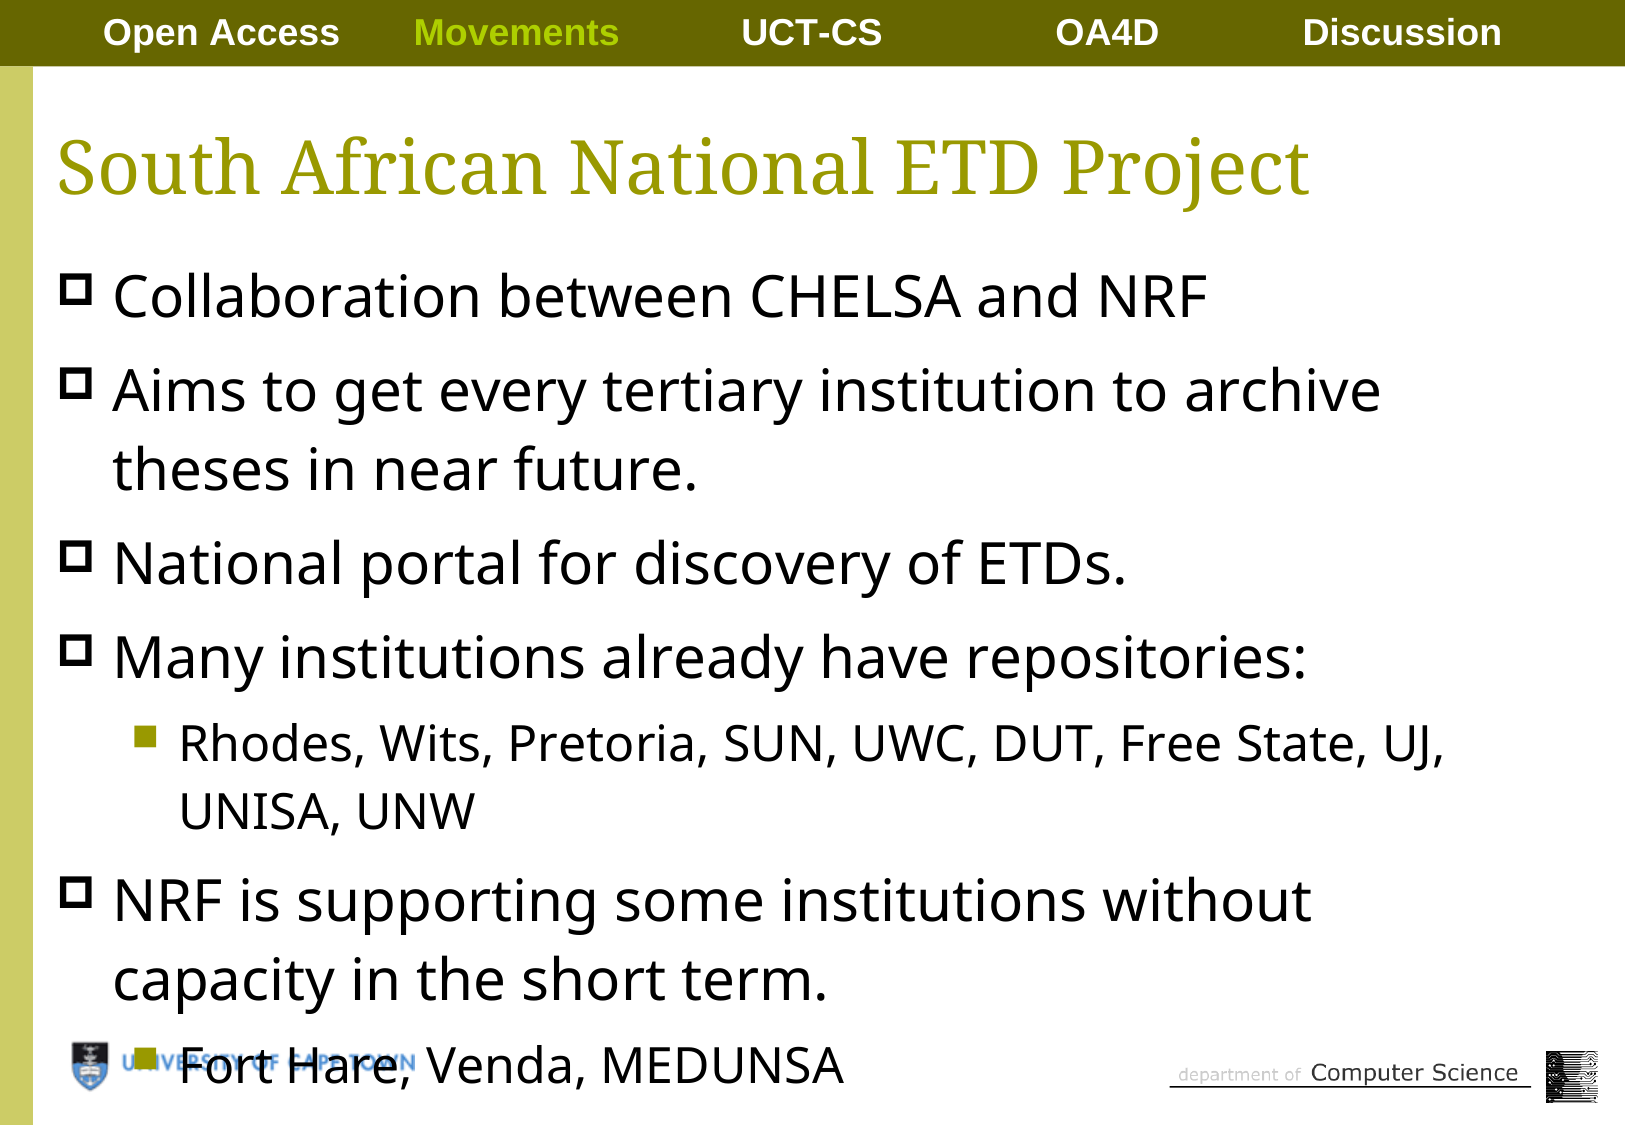

Open Access	Movements	UCT-CS	OA4D	Discussion
# South African National ETD Project
Collaboration between CHELSA and NRF
Aims to get every tertiary institution to archive theses in near future.
National portal for discovery of ETDs.
Many institutions already have repositories:
Rhodes, Wits, Pretoria, SUN, UWC, DUT, Free State, UJ, UNISA, UNW
NRF is supporting some institutions without capacity in the short term.
Fort Hare, Venda, MEDUNSA